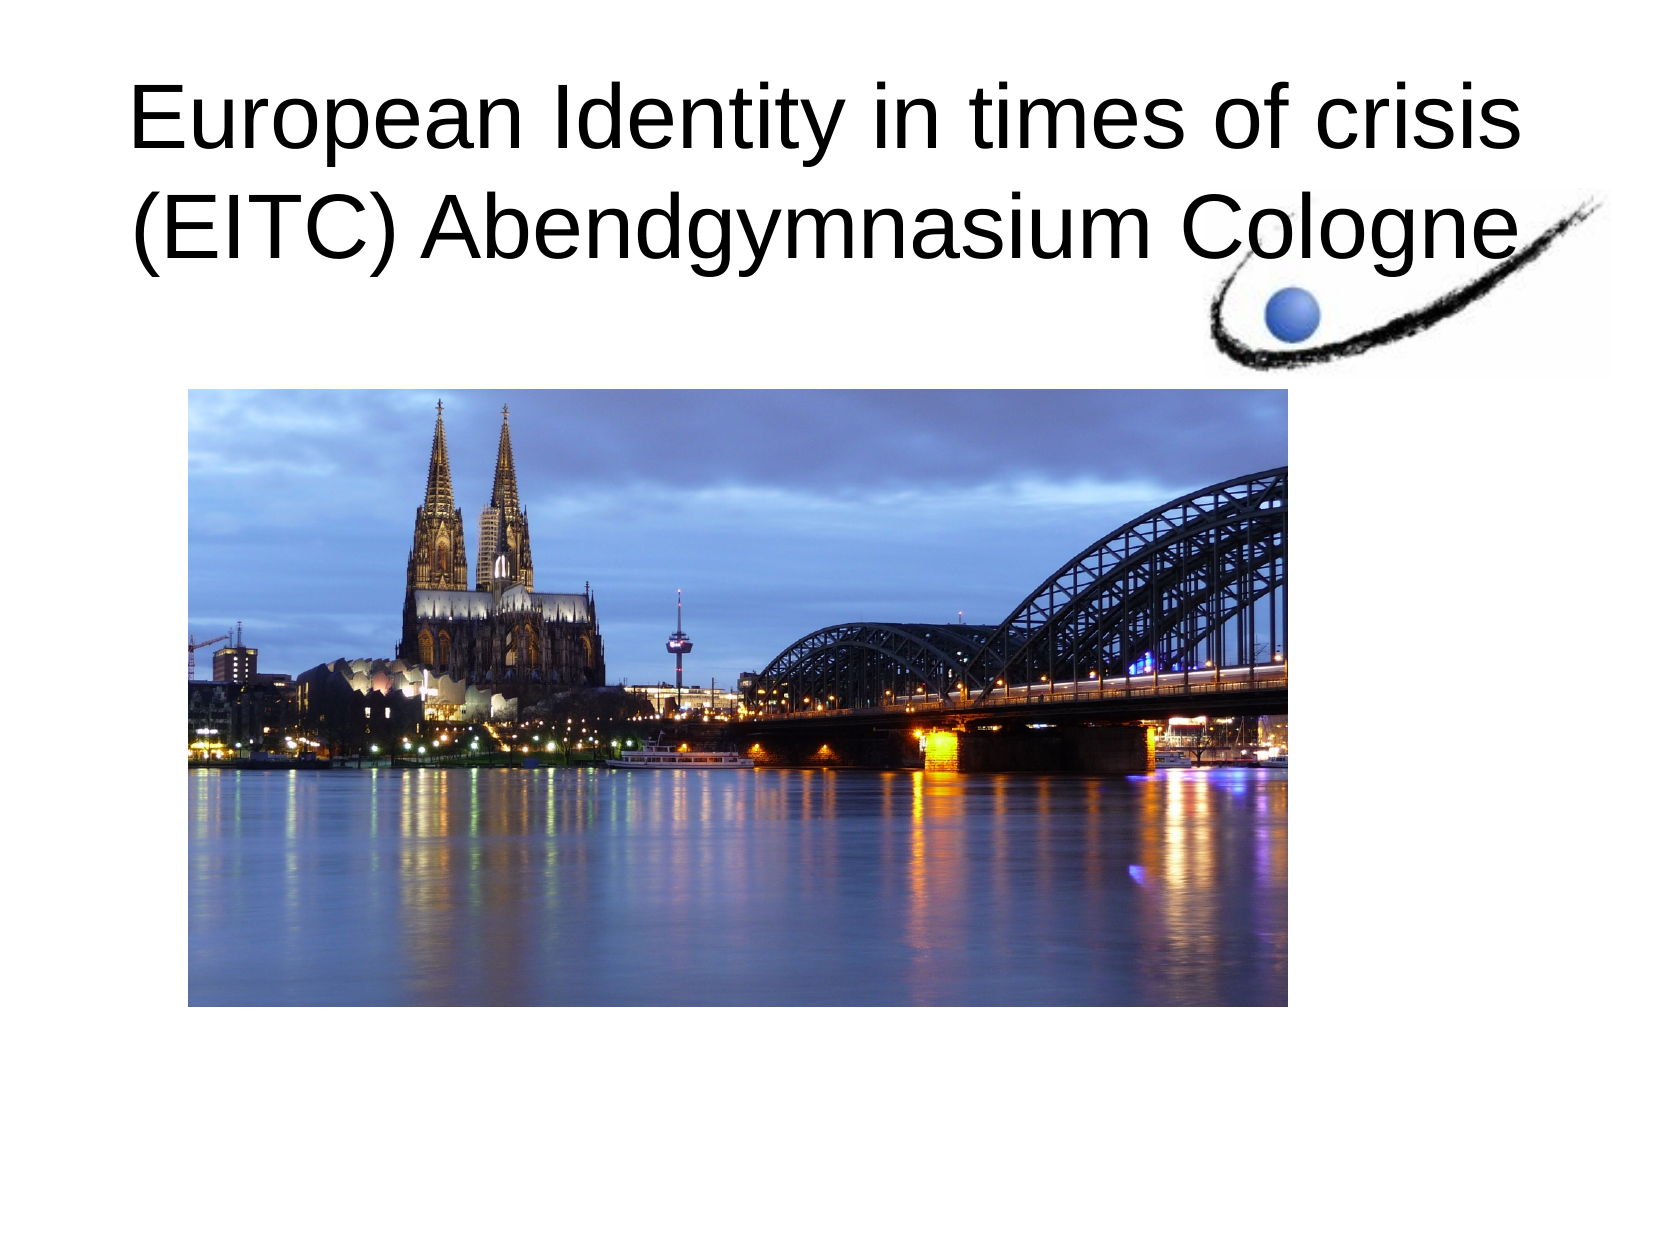

# European Identity in times of crisis (EITC) Abendgymnasium Cologne